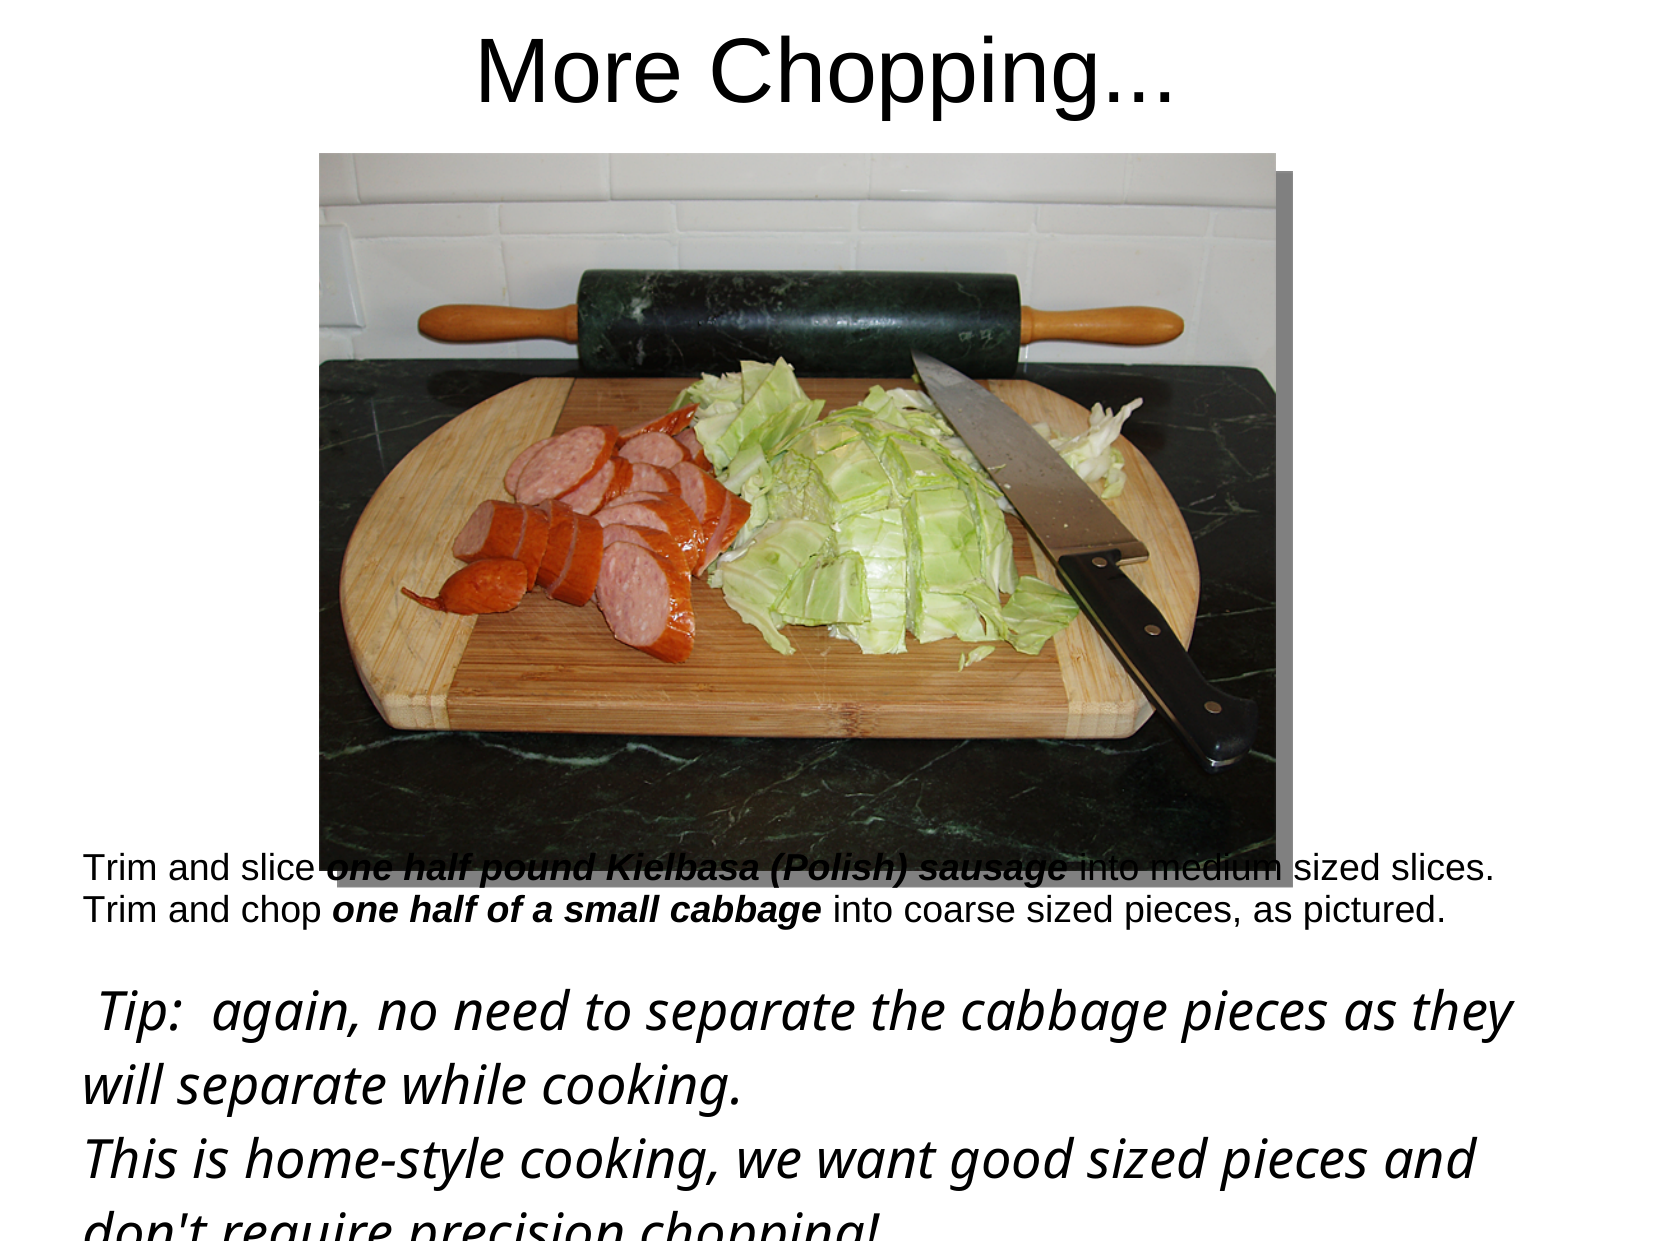

# More Chopping...
Trim and slice one half pound Kielbasa (Polish) sausage into medium sized slices.
Trim and chop one half of a small cabbage into coarse sized pieces, as pictured.
 Tip: again, no need to separate the cabbage pieces as they will separate while cooking.
This is home-style cooking, we want good sized pieces and don't require precision chopping!